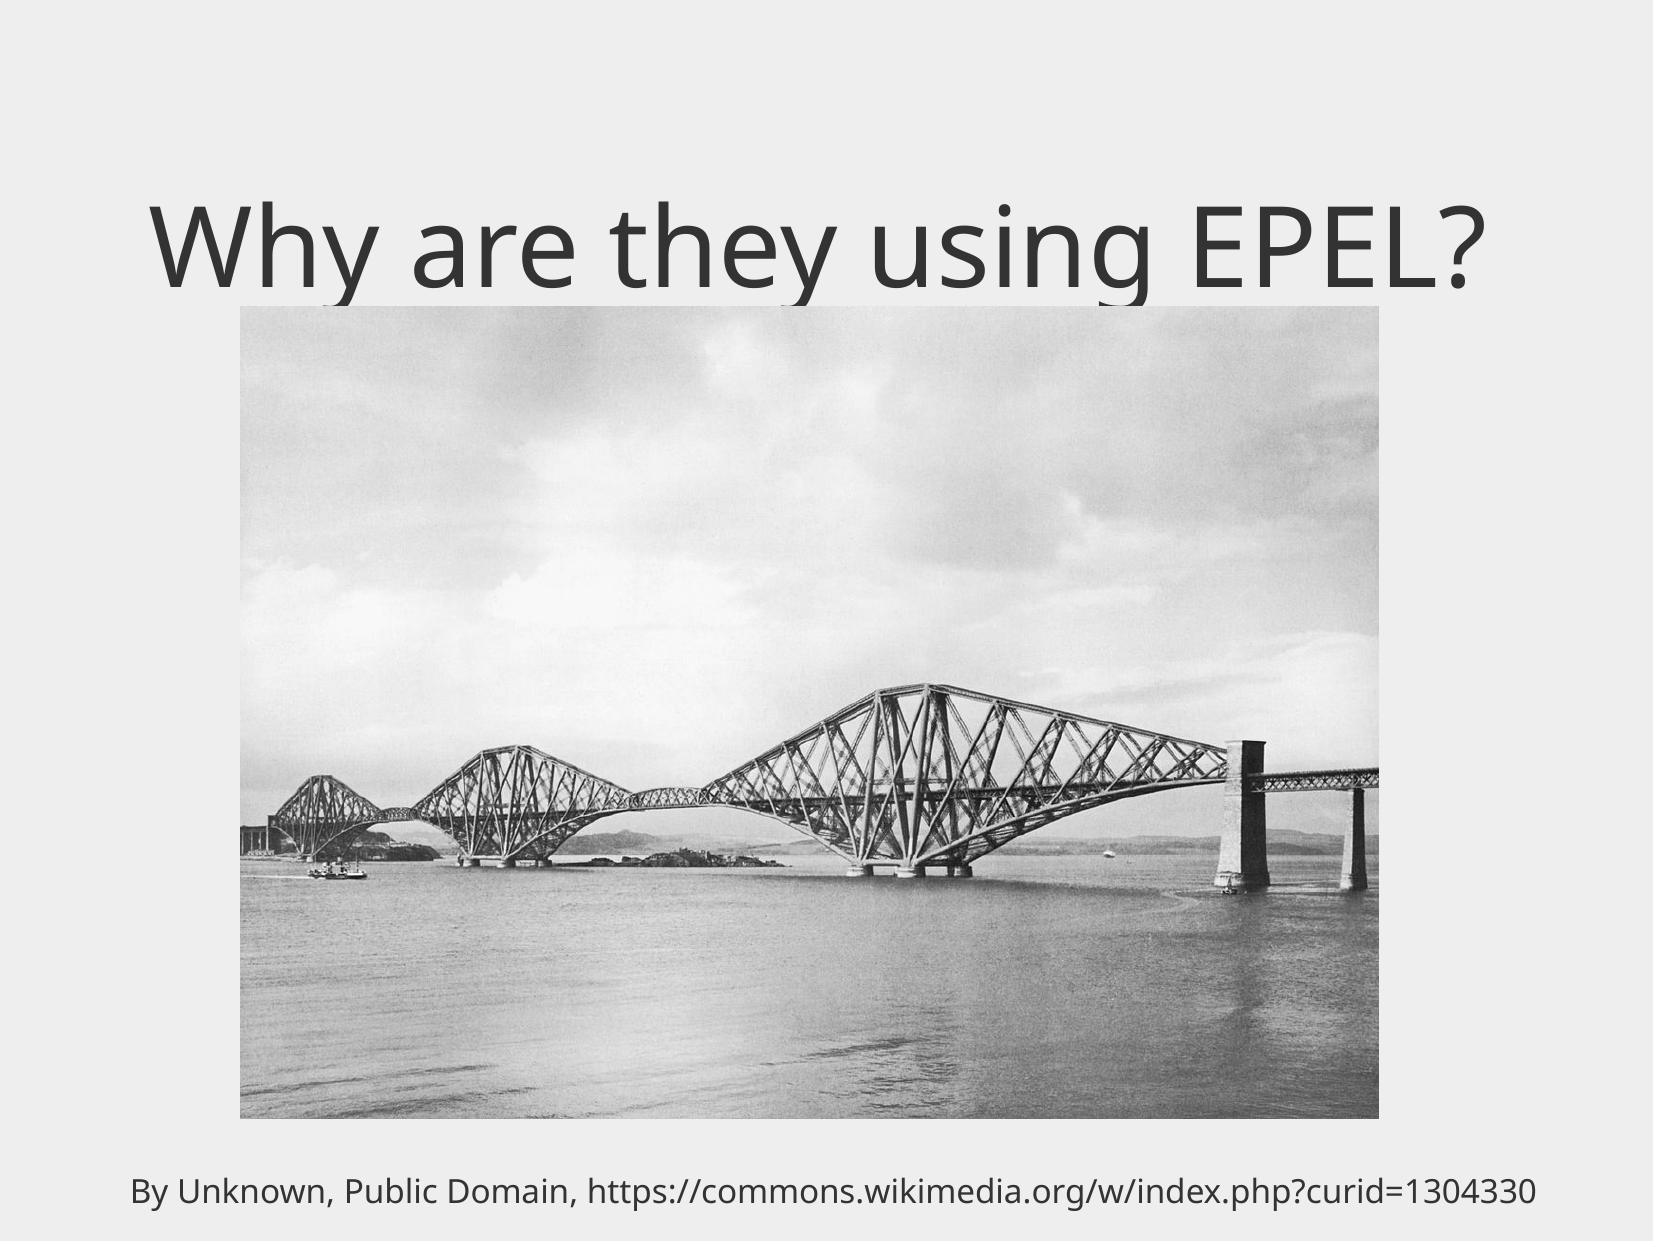

# Why are they using EPEL?
By Unknown, Public Domain, https://commons.wikimedia.org/w/index.php?curid=1304330